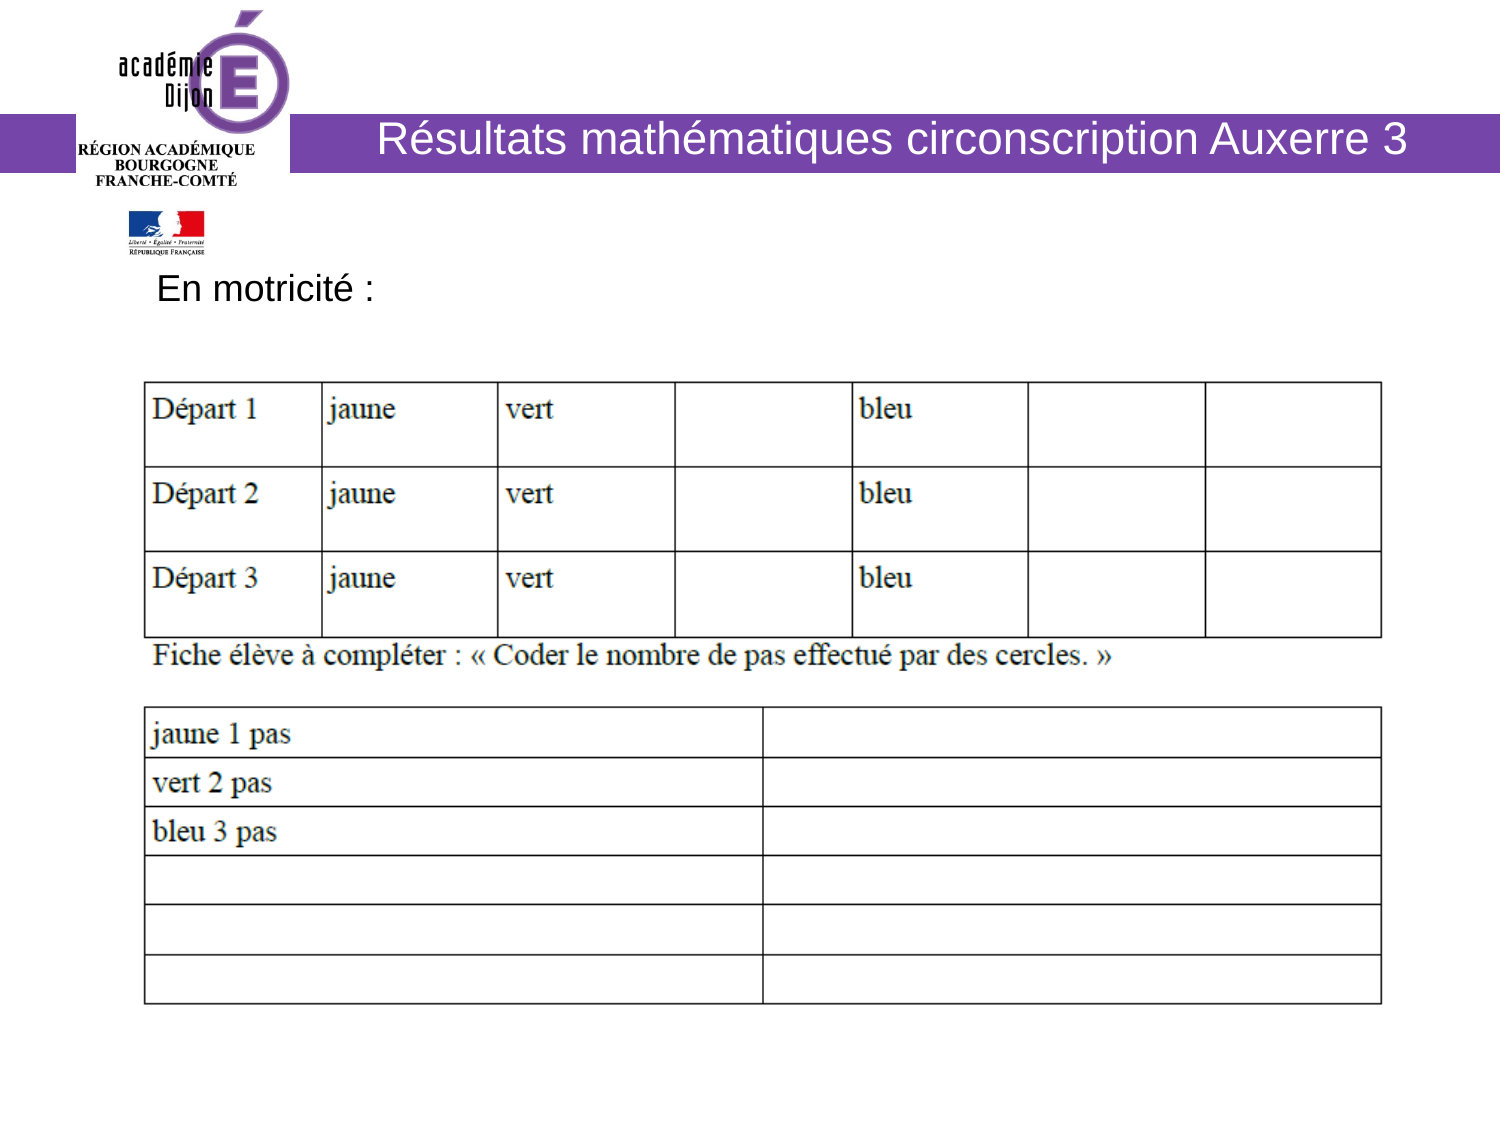

# Résultats mathématiques circonscription Auxerre 3
En motricité :